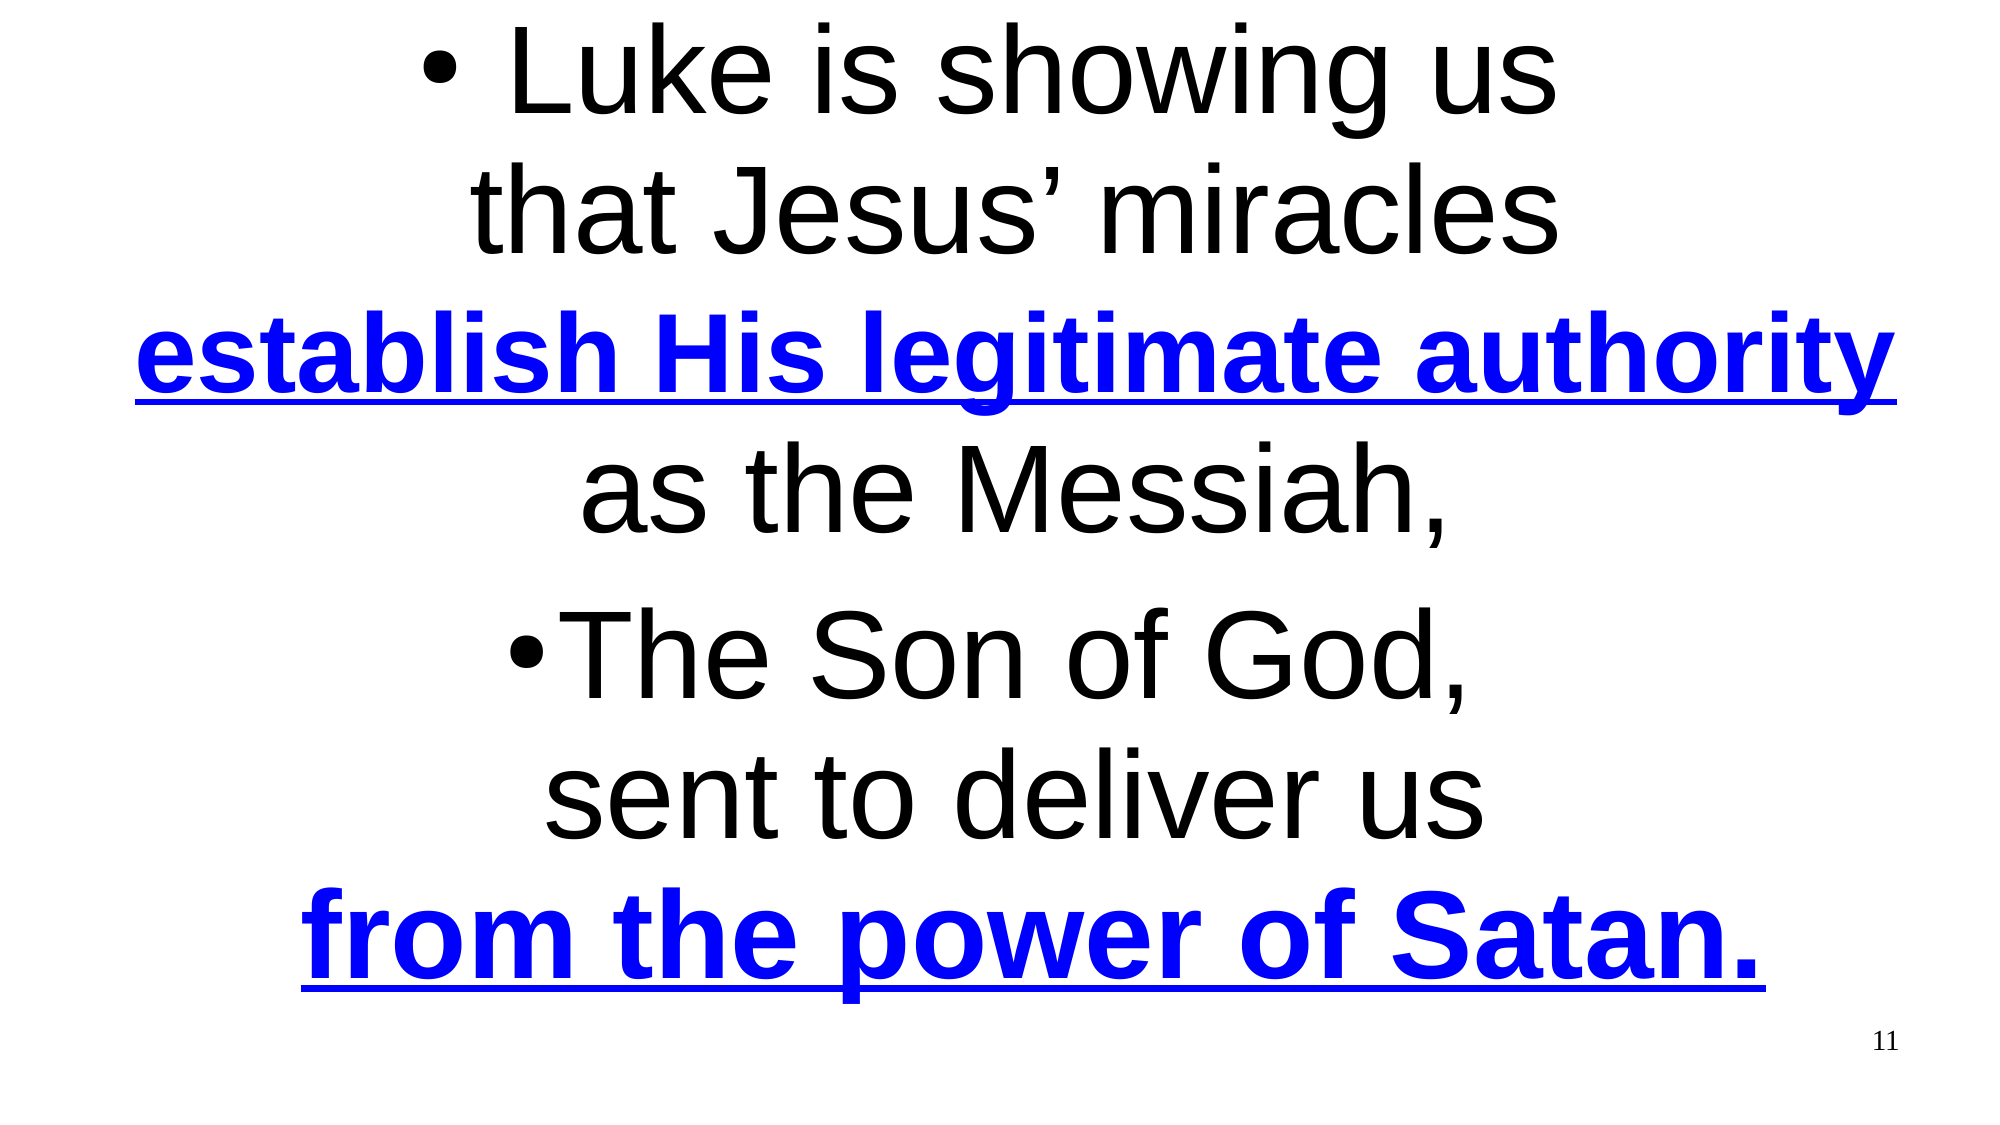

# Luke is showing us that Jesus’ miracles establish His legitimate authority as the Messiah,
The Son of God,
sent to deliver us
from the power of Satan.
11